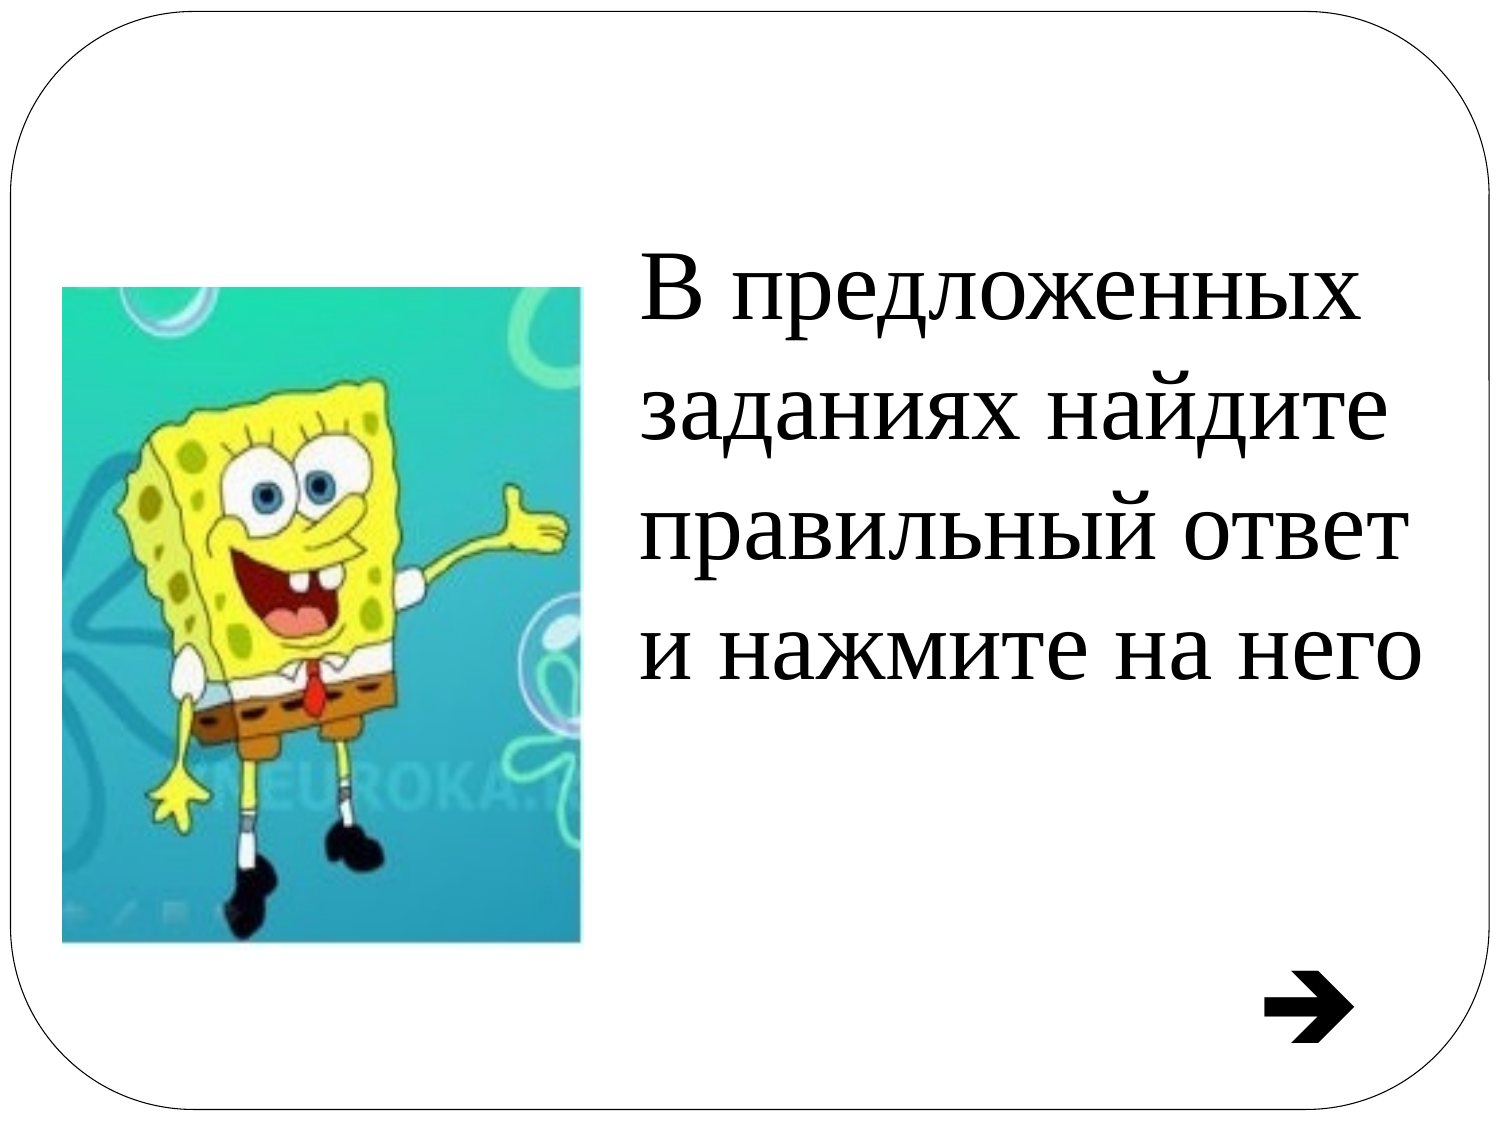

#
В предложенных заданиях найдите правильный ответ и нажмите на него
